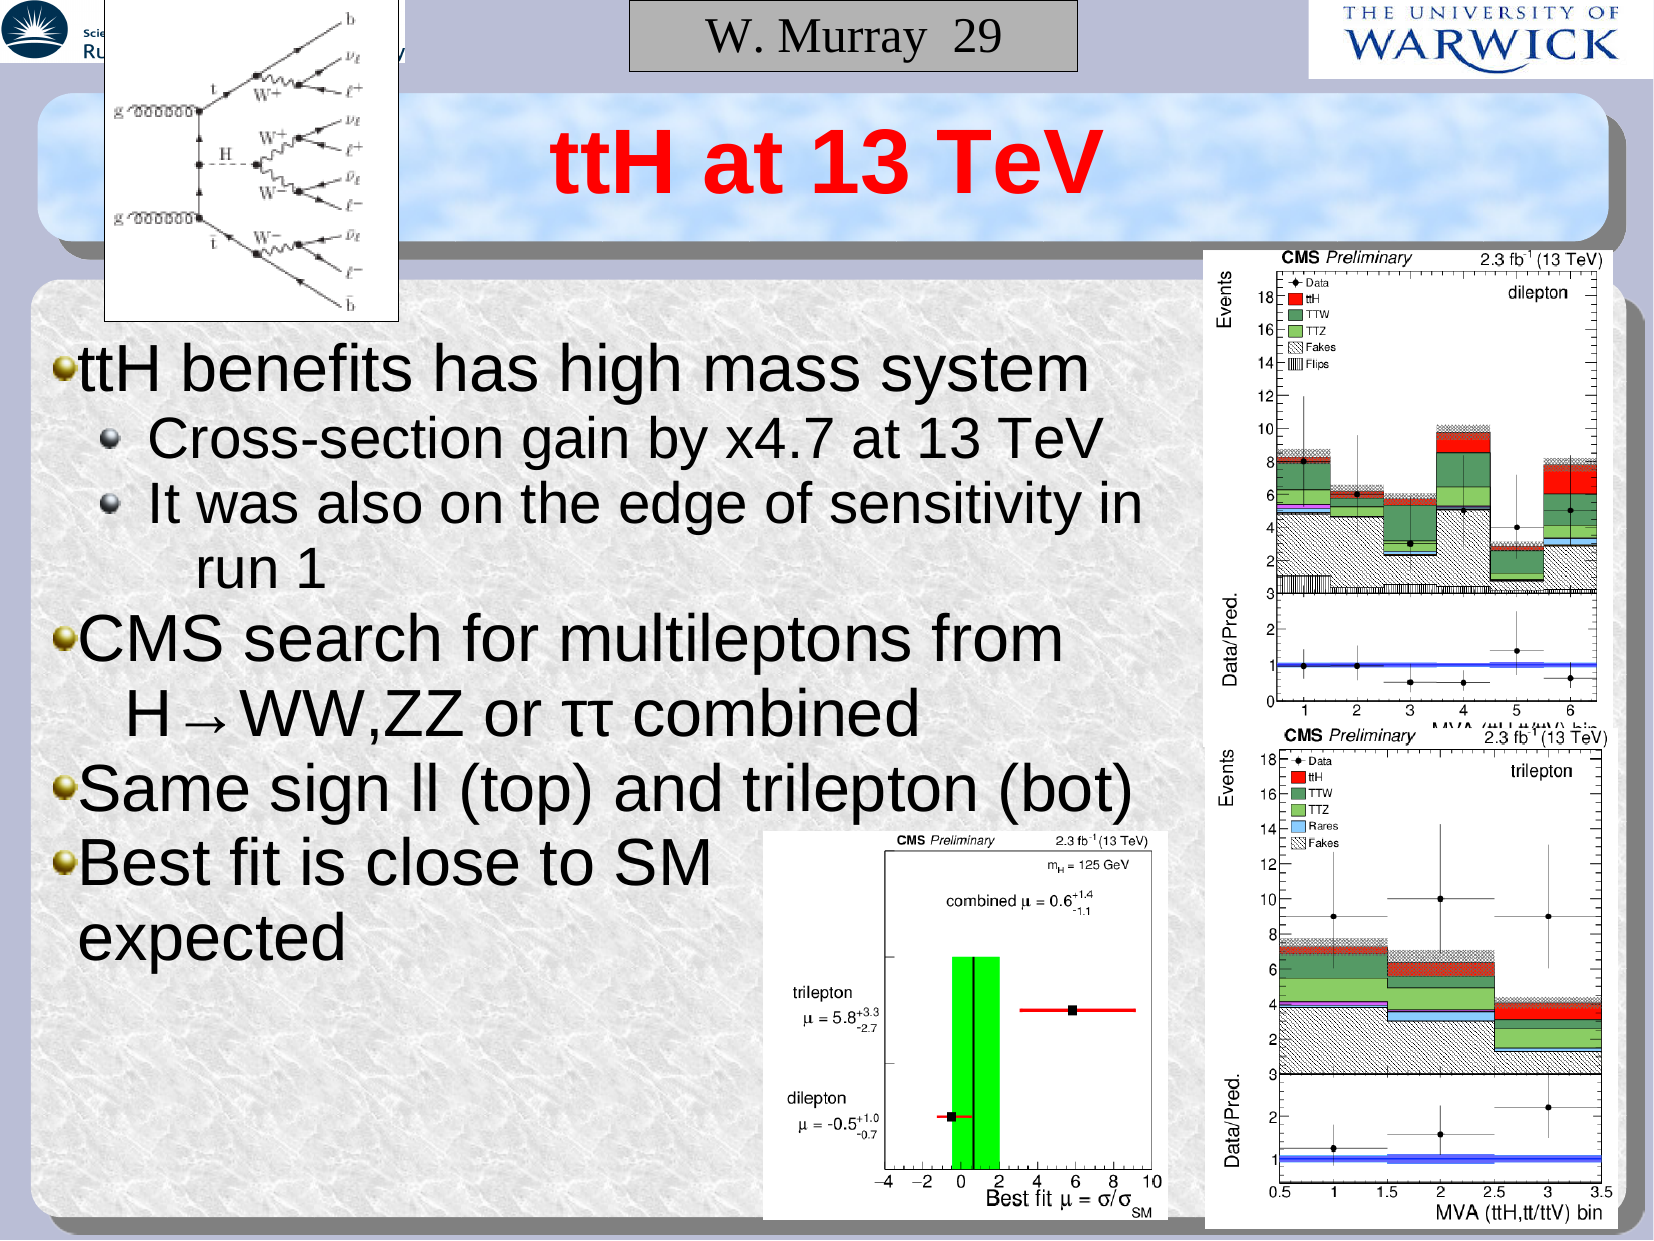

# ttH at 13 TeV
ttH benefits has high mass system
Cross-section gain by x4.7 at 13 TeV
It was also on the edge of sensitivity in run 1
CMS search for multileptons from H→WW,ZZ or ττ combined
Same sign ll (top) and trilepton (bot)
Best fit is close to SM
expected